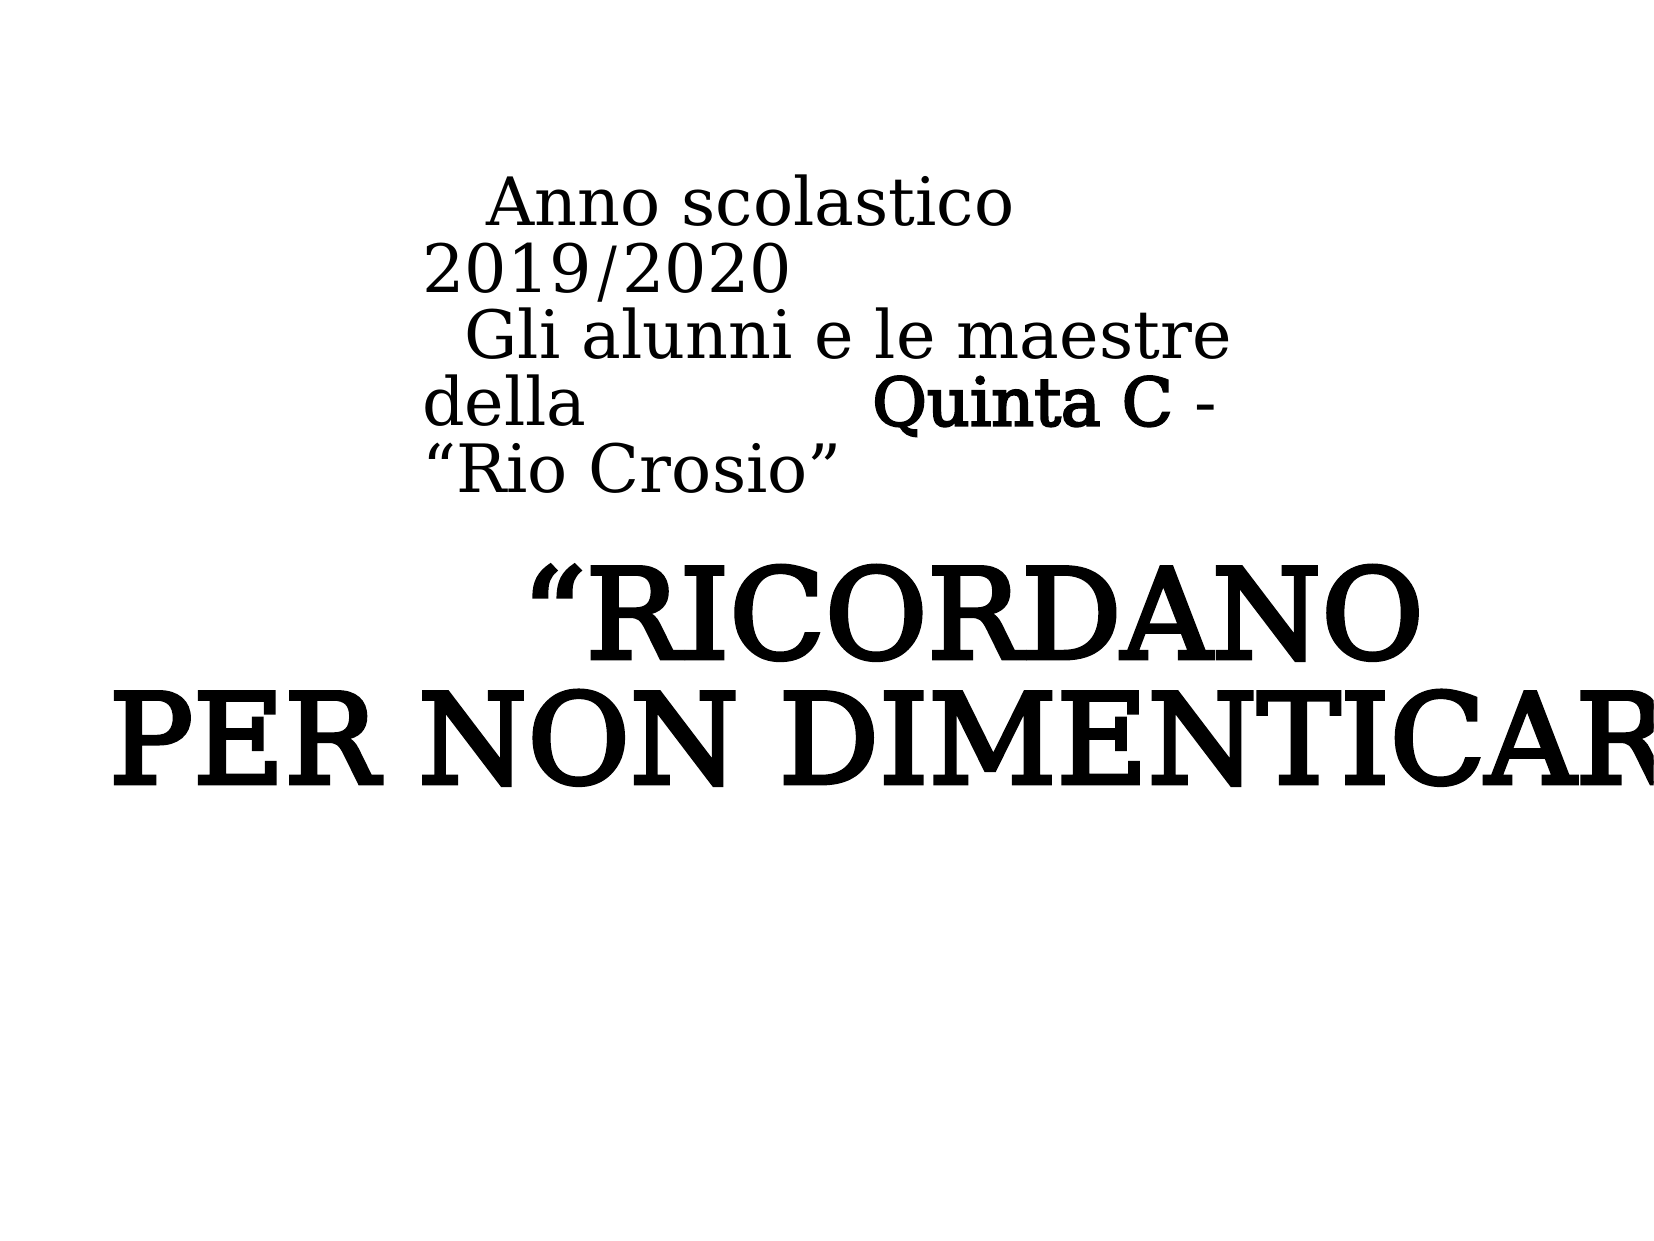

Anno scolastico 2019/2020
 Gli alunni e le maestre della 	Quinta C - “Rio Crosio”
 “RICORDANO
PER NON DIMENTICARE”